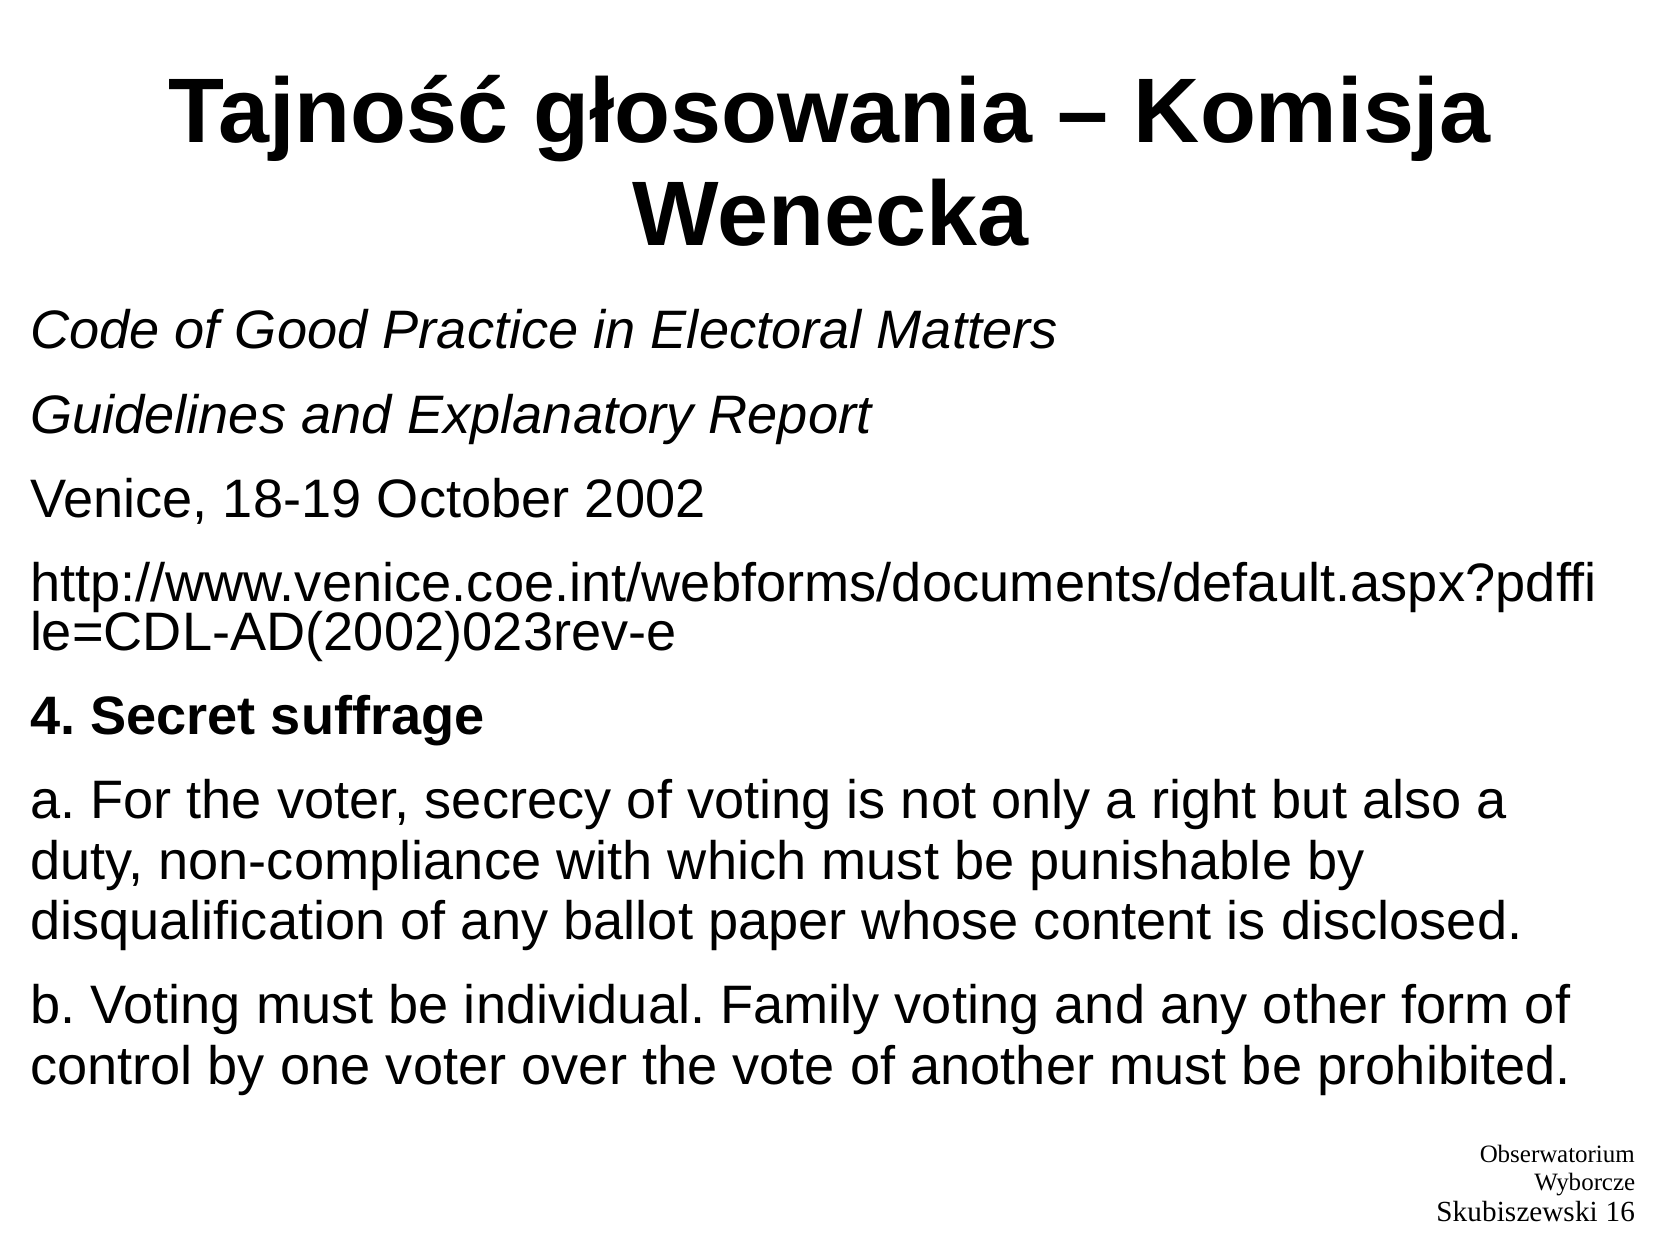

# Tajność głosowania – Komisja Wenecka
Code of Good Practice in Electoral Matters
Guidelines and Explanatory Report
Venice, 18-19 October 2002
http://www.venice.coe.int/webforms/documents/default.aspx?pdffile=CDL-AD(2002)023rev-e
4. Secret suffrage
a. For the voter, secrecy of voting is not only a right but also a duty, non-compliance with which must be punishable by disqualification of any ballot paper whose content is disclosed.
b. Voting must be individual. Family voting and any other form of control by one voter over the vote of another must be prohibited.
16